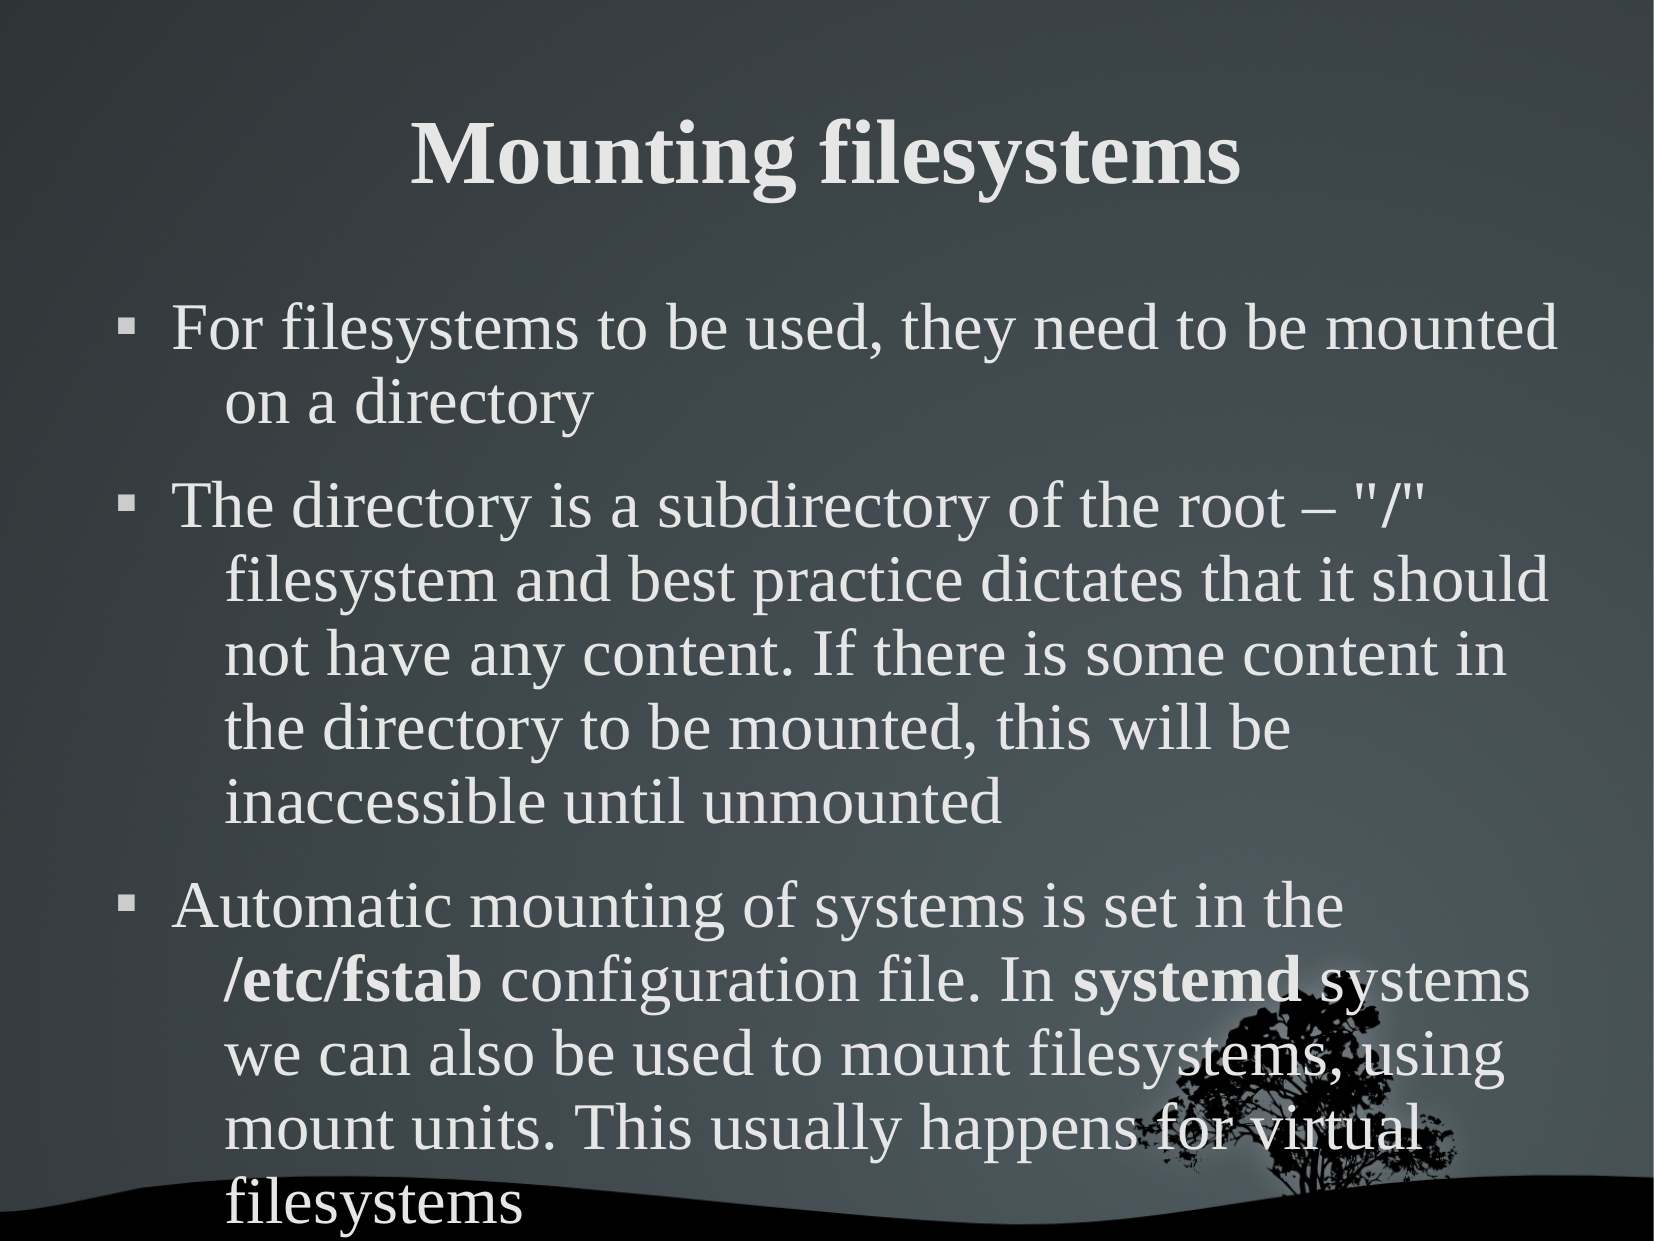

# Mounting filesystems
For filesystems to be used, they need to be mounted on a directory
The directory is a subdirectory of the root – "/" filesystem and best practice dictates that it should not have any content. If there is some content in the directory to be mounted, this will be inaccessible until unmounted
Automatic mounting of systems is set in the /etc/fstab configuration file. In systemd systems we can also be used to mount filesystems, using mount units. This usually happens for virtual filesystems